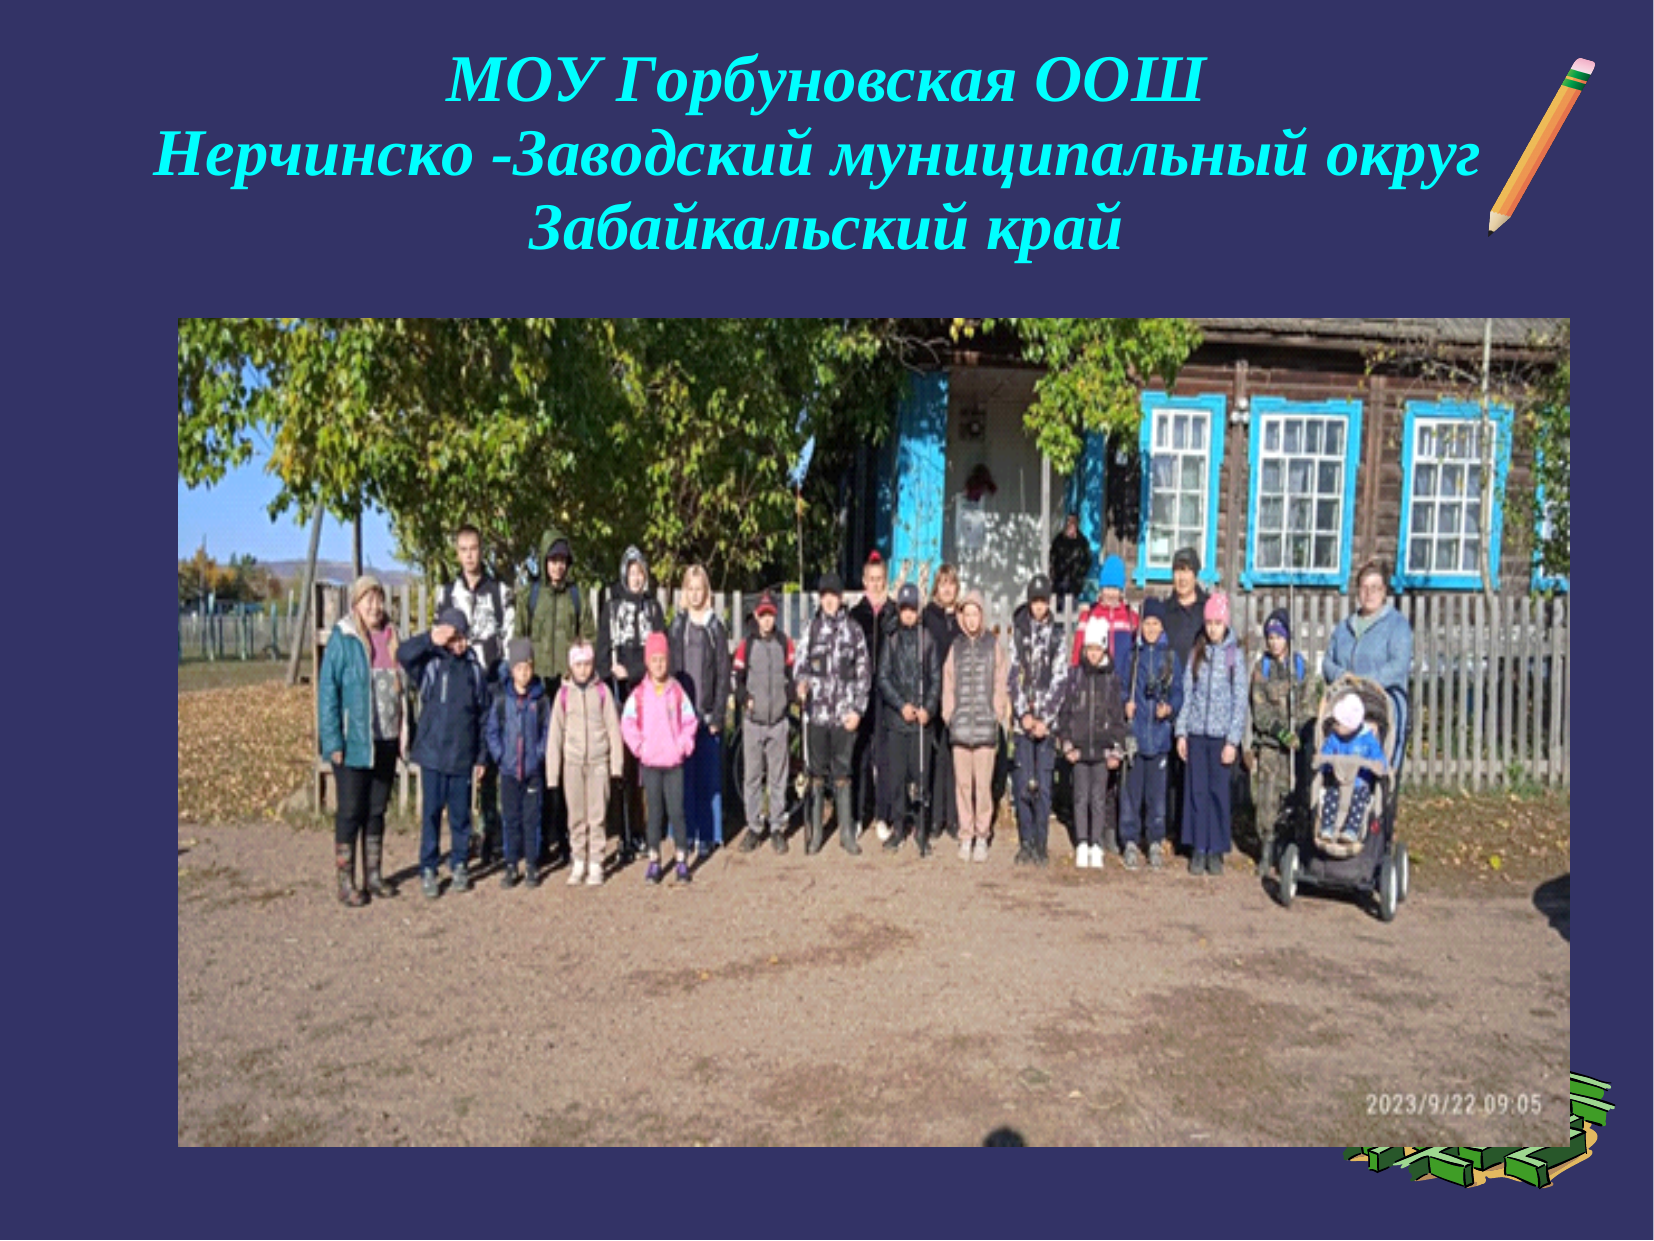

# МОУ Горбуновская ООШ Нерчинско -Заводский муниципальный округ Забайкальский край